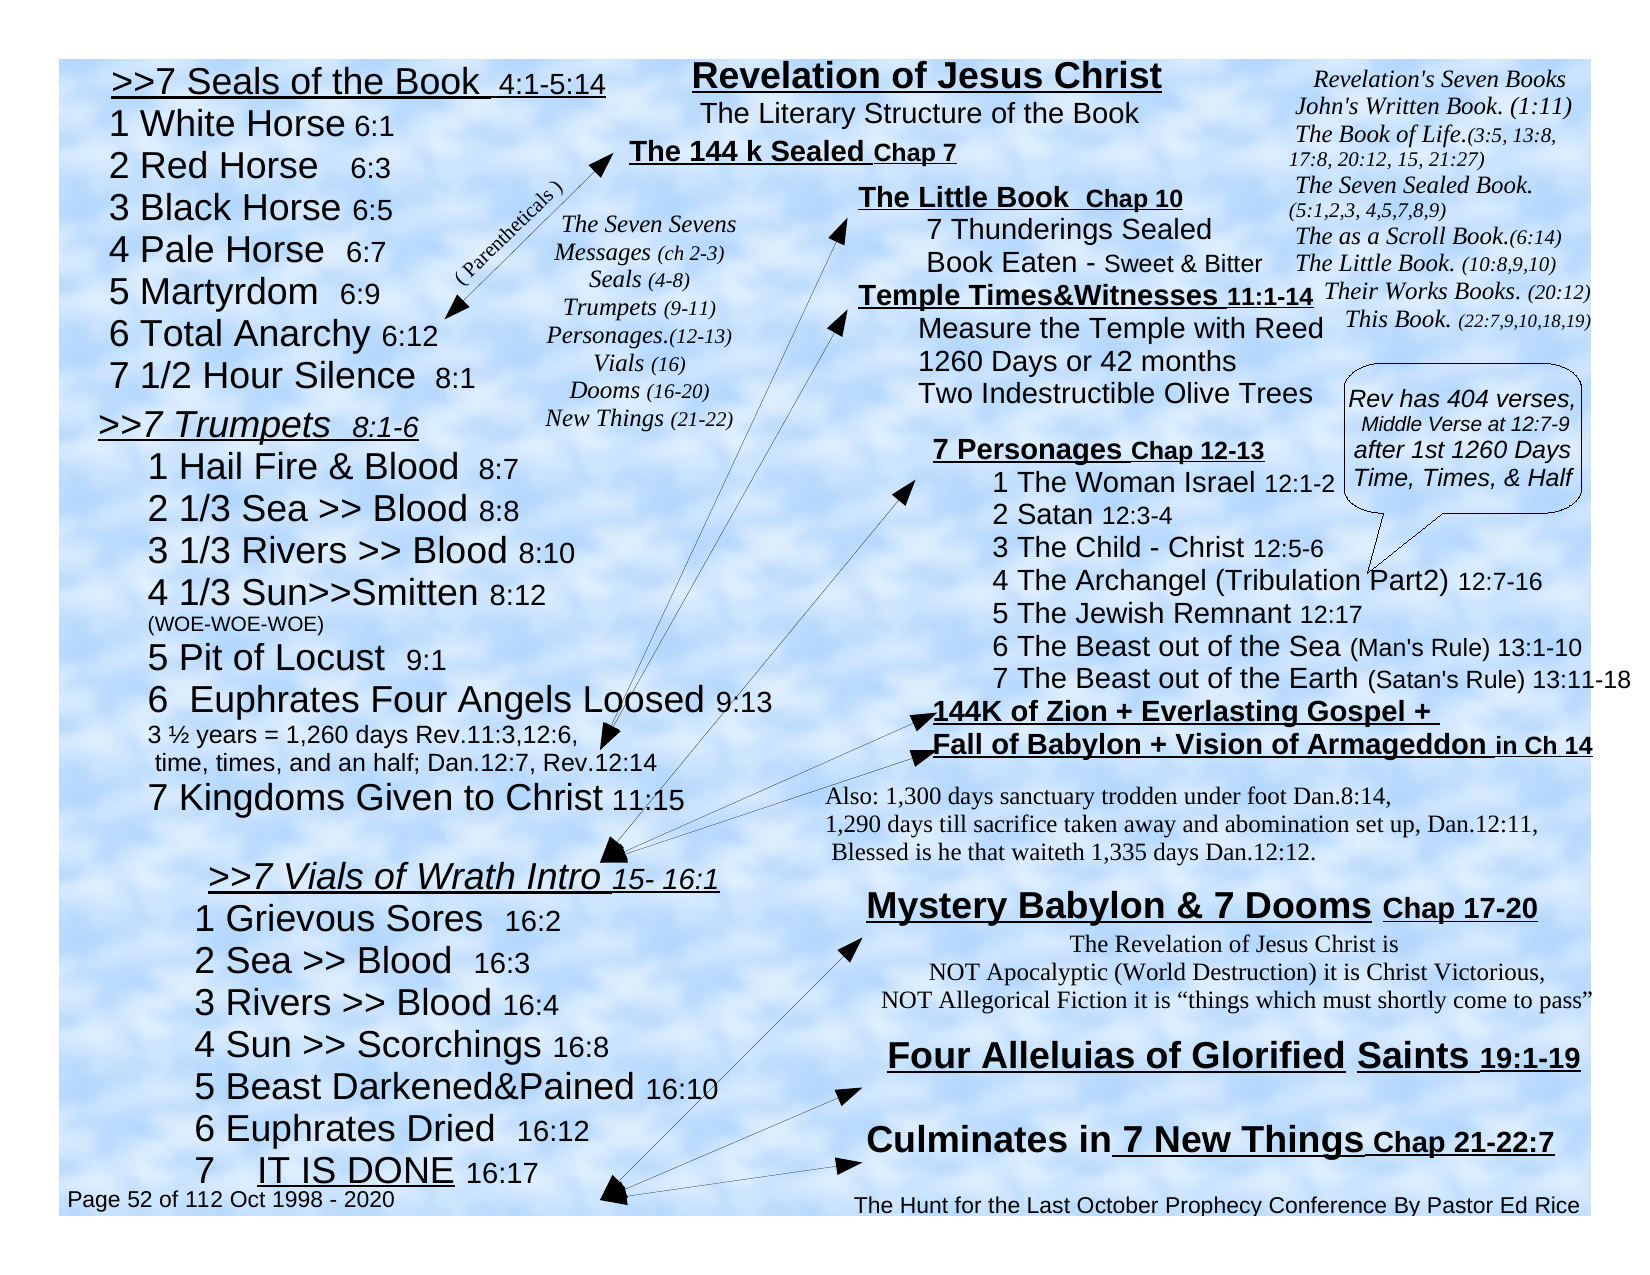

Revelation of Jesus Christ
 The Literary Structure of the Book
 >>7 Seals of the Book 4:1-5:14
1 White Horse 6:1
2 Red Horse 6:3
3 Black Horse 6:5
4 Pale Horse 6:7
5 Martyrdom 6:9
6 Total Anarchy 6:12
7 1/2 Hour Silence 8:1
Revelation's Seven Books
 John's Written Book. (1:11)
 The Book of Life.(3:5, 13:8, 17:8, 20:12, 15, 21:27)
 The Seven Sealed Book.(5:1,2,3, 4,5,7,8,9)
 The as a Scroll Book.(6:14)
 The Little Book. (10:8,9,10)
 Their Works Books. (20:12)
This Book. (22:7,9,10,18,19)
The 144 k Sealed Chap 7
The Little Book Chap 10
 7 Thunderings Sealed
 Book Eaten - Sweet & Bitter
Temple Times&Witnesses 11:1-14
Measure the Temple with Reed
1260 Days or 42 months
Two Indestructible Olive Trees
 The Seven Sevens
Messages (ch 2-3)
Seals (4-8)
Trumpets (9-11)
Personages.(12-13)
Vials (16)
Dooms (16-20)
New Things (21-22)
( Parentheticals )
Rev has 404 verses,
 Middle Verse at 12:7-9
after 1st 1260 Days
Time, Times, & Half
>>7 Trumpets 8:1-6
1 Hail Fire & Blood 8:7
2 1/3 Sea >> Blood 8:8
3 1/3 Rivers >> Blood 8:10
4 1/3 Sun>>Smitten 8:12
(WOE-WOE-WOE)
5 Pit of Locust 9:1
6 Euphrates Four Angels Loosed 9:13
3 ½ years = 1,260 days Rev.11:3,12:6,
 time, times, and an half; Dan.12:7, Rev.12:14
7 Kingdoms Given to Christ 11:15
7 Personages Chap 12-13
1 The Woman Israel 12:1-2
2 Satan 12:3-4
3 The Child - Christ 12:5-6
4 The Archangel (Tribulation Part2) 12:7-16
5 The Jewish Remnant 12:17
6 The Beast out of the Sea (Man's Rule) 13:1-10
7 The Beast out of the Earth (Satan's Rule) 13:11-18
144K of Zion + Everlasting Gospel +
Fall of Babylon + Vision of Armageddon in Ch 14
Also: 1,300 days sanctuary trodden under foot Dan.8:14,
1,290 days till sacrifice taken away and abomination set up, Dan.12:11,
 Blessed is he that waiteth 1,335 days Dan.12:12.
 >>7 Vials of Wrath Intro 15- 16:1
1 Grievous Sores 16:2
2 Sea >> Blood 16:3
3 Rivers >> Blood 16:4
4 Sun >> Scorchings 16:8
5 Beast Darkened&Pained 16:10
6 Euphrates Dried 16:12
7 IT IS DONE 16:17
Mystery Babylon & 7 Dooms Chap 17-20
 Four Alleluias of Glorified Saints 19:1-19
Culminates in 7 New Things Chap 21-22:7
The Revelation of Jesus Christ is
NOT Apocalyptic (World Destruction) it is Christ Victorious,
NOT Allegorical Fiction it is “things which must shortly come to pass”